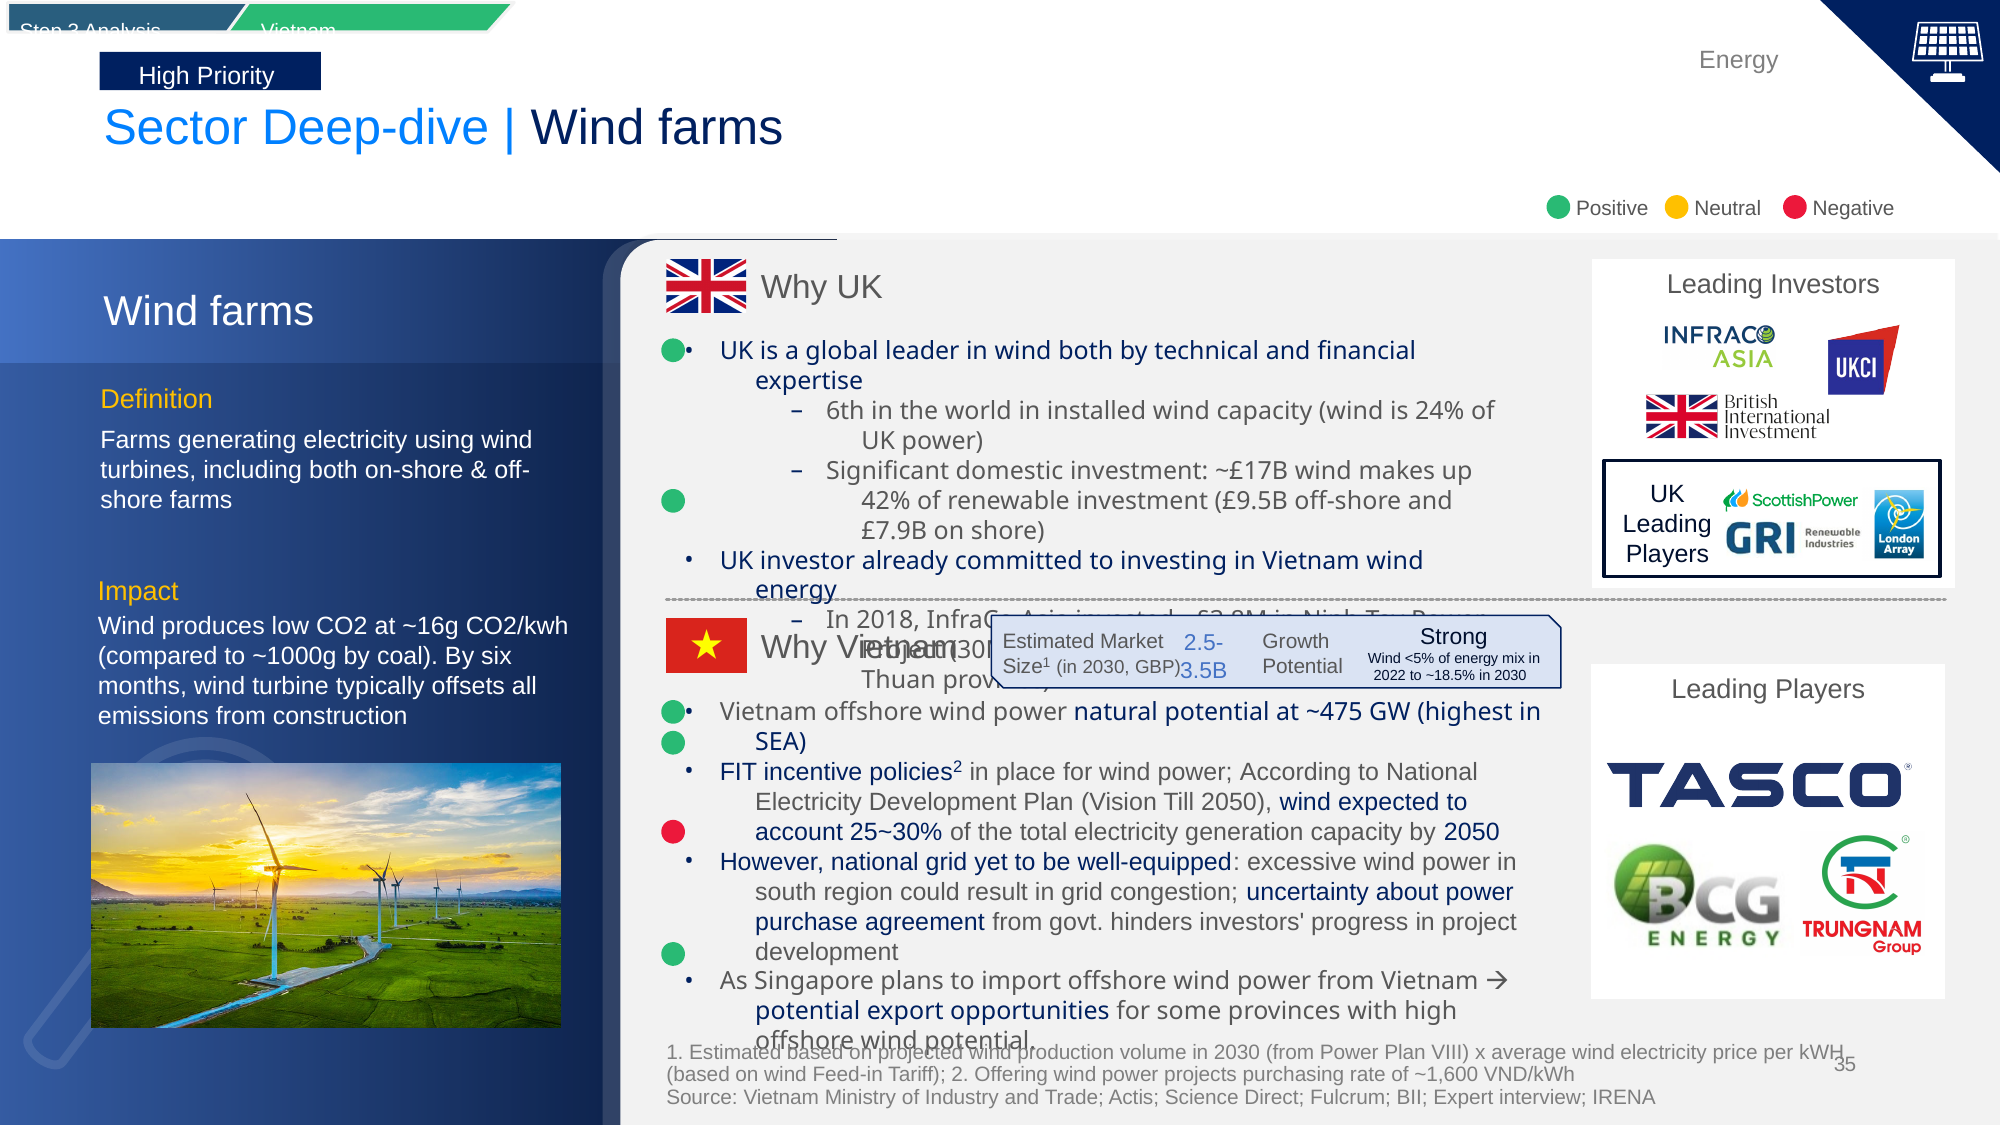

Step 3 Analysis
Vietnam
Energy
High Priority
# Sector Deep-dive | Wind farms
Positive
Neutral
Negative
Leading Investors
Why UK
Wind farms
UK is a global leader in wind both by technical and financial expertise
6th in the world in installed wind capacity (wind is 24% of UK power)
Significant domestic investment: ~£17B wind makes up 42% of renewable investment (£9.5B off-shore and £7.9B on shore)
UK investor already committed to investing in Vietnam wind energy
In 2018, InfraCo Asia invested ~£3.8M in Ninh Tay Power Project (30MW onshore wind power project in Ninh Thuan province)
Definition
Farms generating electricity using wind turbines, including both on-shore & off-shore farms
UK Leading Players
Impact
Wind produces low CO2 at ~16g CO2/kwh (compared to ~1000g by coal). By six months, wind turbine typically offsets all emissions from construction
Strong
Wind <5% of energy mix in 2022 to ~18.5% in 2030
Estimated Market Size1 (in 2030, GBP)
Growth Potential
2.5-3.5B
Why Vietnam
Leading Players
Vietnam offshore wind power natural potential at ~475 GW (highest in SEA)
FIT incentive policies2 in place for wind power; According to National Electricity Development Plan (Vision Till 2050), wind expected to account 25~30% of the total electricity generation capacity by 2050
However, national grid yet to be well-equipped: excessive wind power in
south region could result in grid congestion; uncertainty about power purchase agreement from govt. hinders investors' progress in project development
As Singapore plans to import offshore wind power from Vietnam  potential export opportunities for some provinces with high offshore wind potential.
1. Estimated based on projected wind production volume in 2030 (from Power Plan VIII) x average wind electricity price per kWH (based on wind Feed-in Tariff); 2. Offering wind power projects purchasing rate of ~1,600 VND/kWh
Source: Vietnam Ministry of Industry and Trade; Actis; Science Direct; Fulcrum; BII; Expert interview; IRENA
1